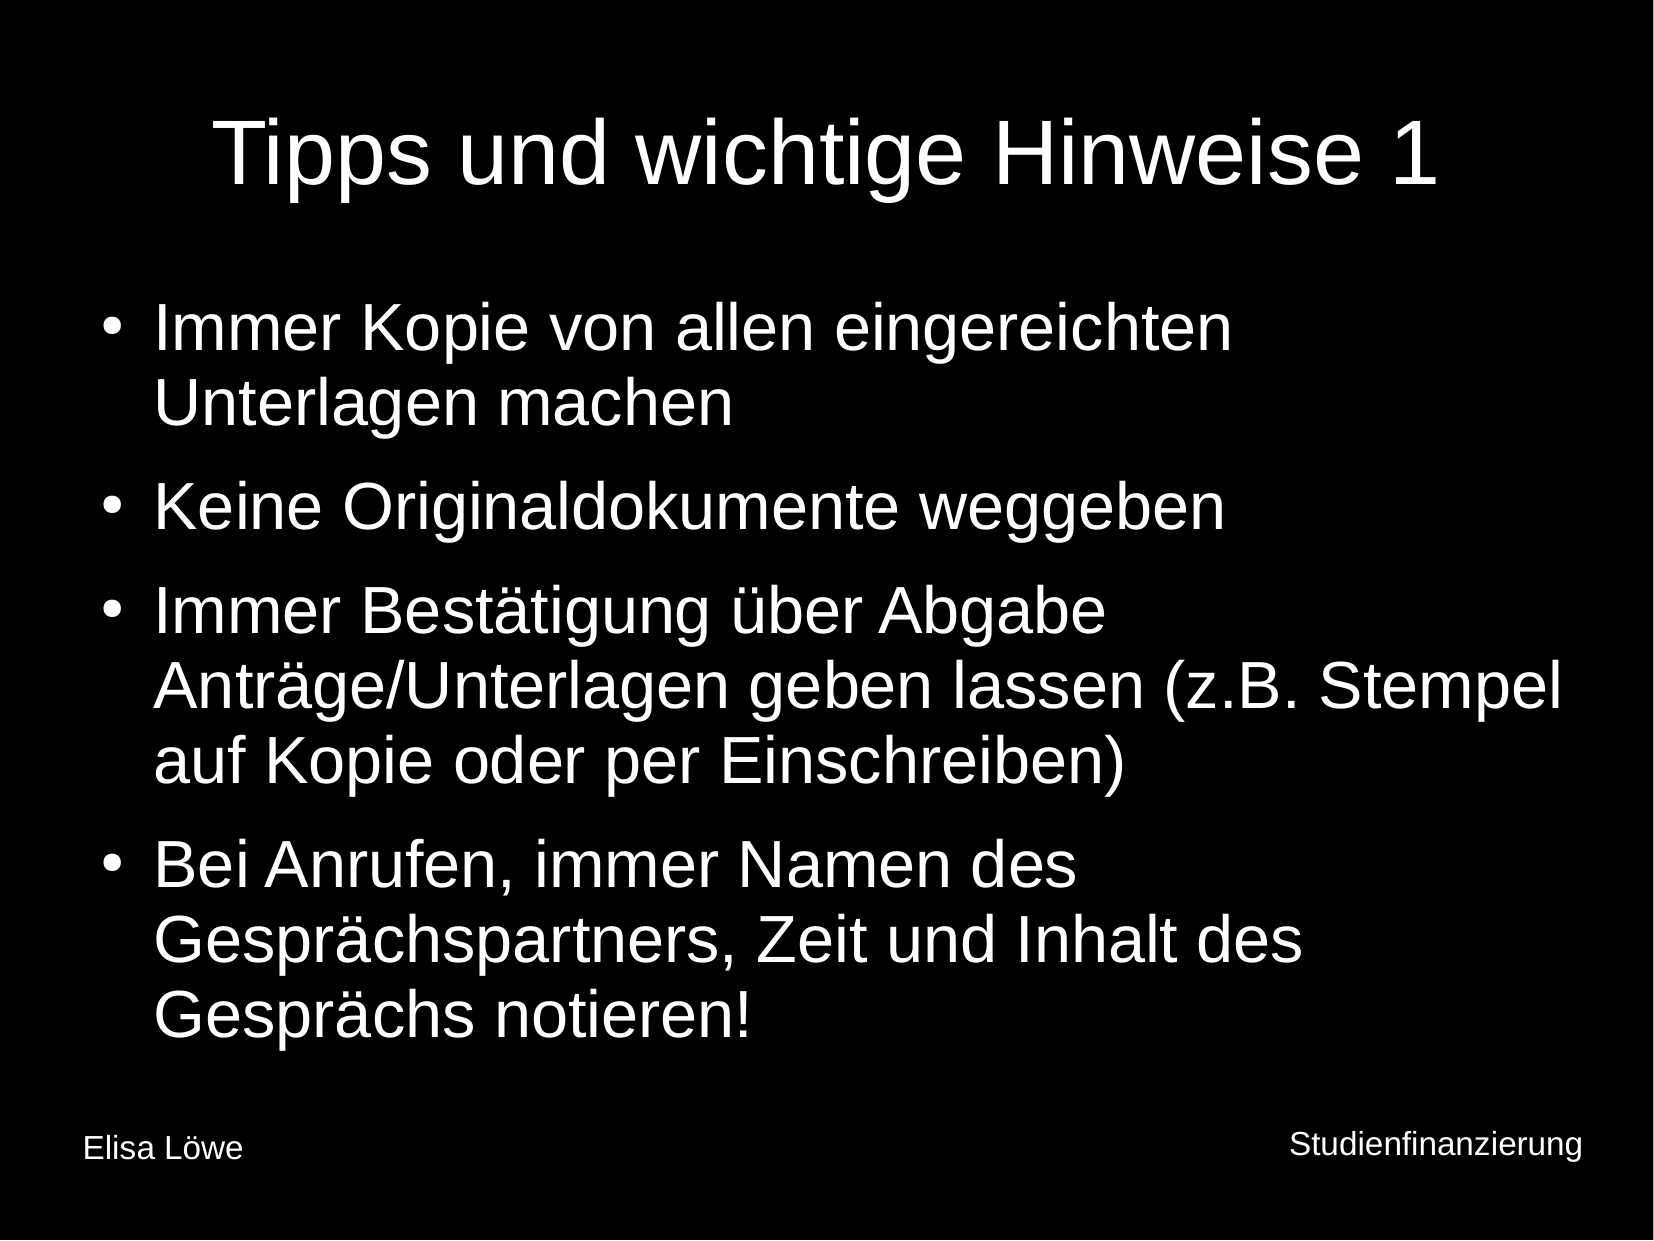

# Tipps und wichtige Hinweise 1
Immer Kopie von allen eingereichten Unterlagen machen
Keine Originaldokumente weggeben
Immer Bestätigung über Abgabe Anträge/Unterlagen geben lassen (z.B. Stempel auf Kopie oder per Einschreiben)
Bei Anrufen, immer Namen des Gesprächspartners, Zeit und Inhalt des Gesprächs notieren!
 Studienfinanzierung
Elisa Löwe